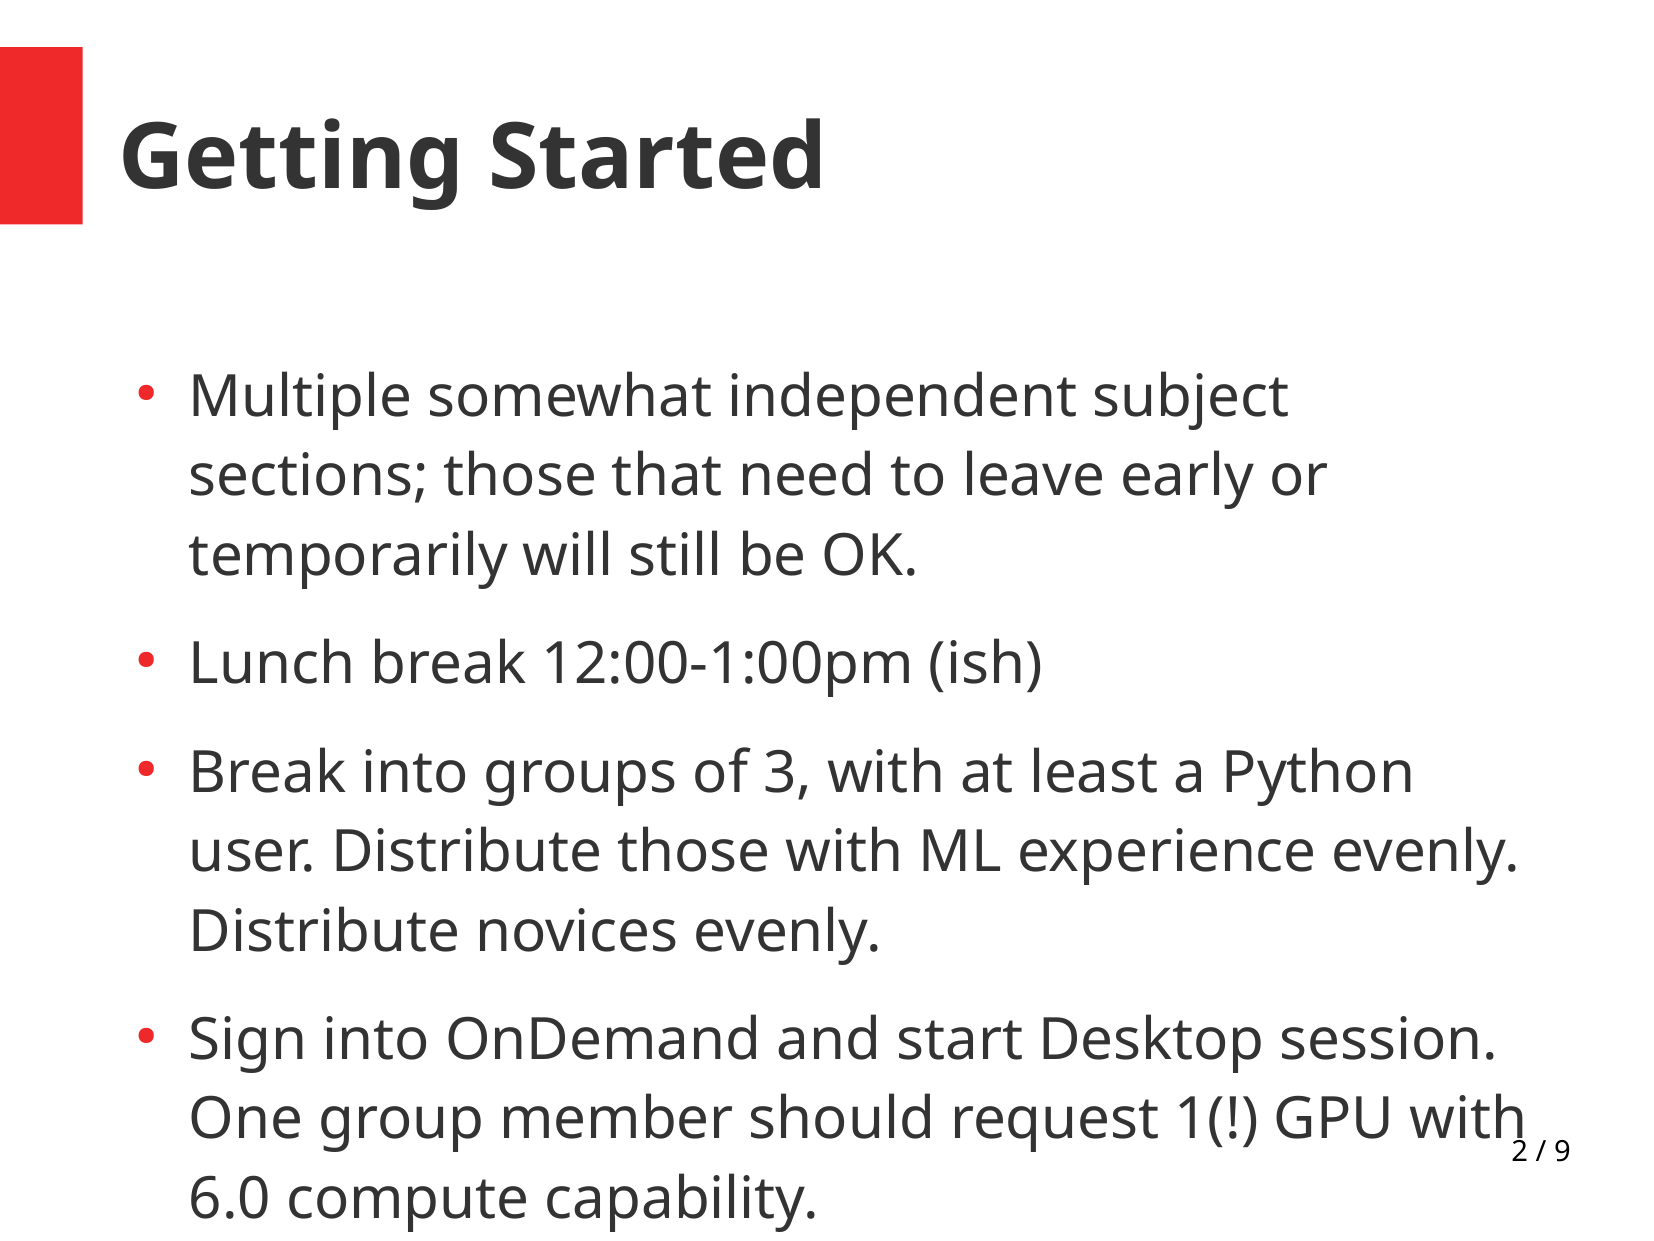

# Getting Started
Multiple somewhat independent subject sections; those that need to leave early or temporarily will still be OK.
Lunch break 12:00-1:00pm (ish)
Break into groups of 3, with at least a Python user. Distribute those with ML experience evenly. Distribute novices evenly.
Sign into OnDemand and start Desktop session. One group member should request 1(!) GPU with 6.0 compute capability.
2